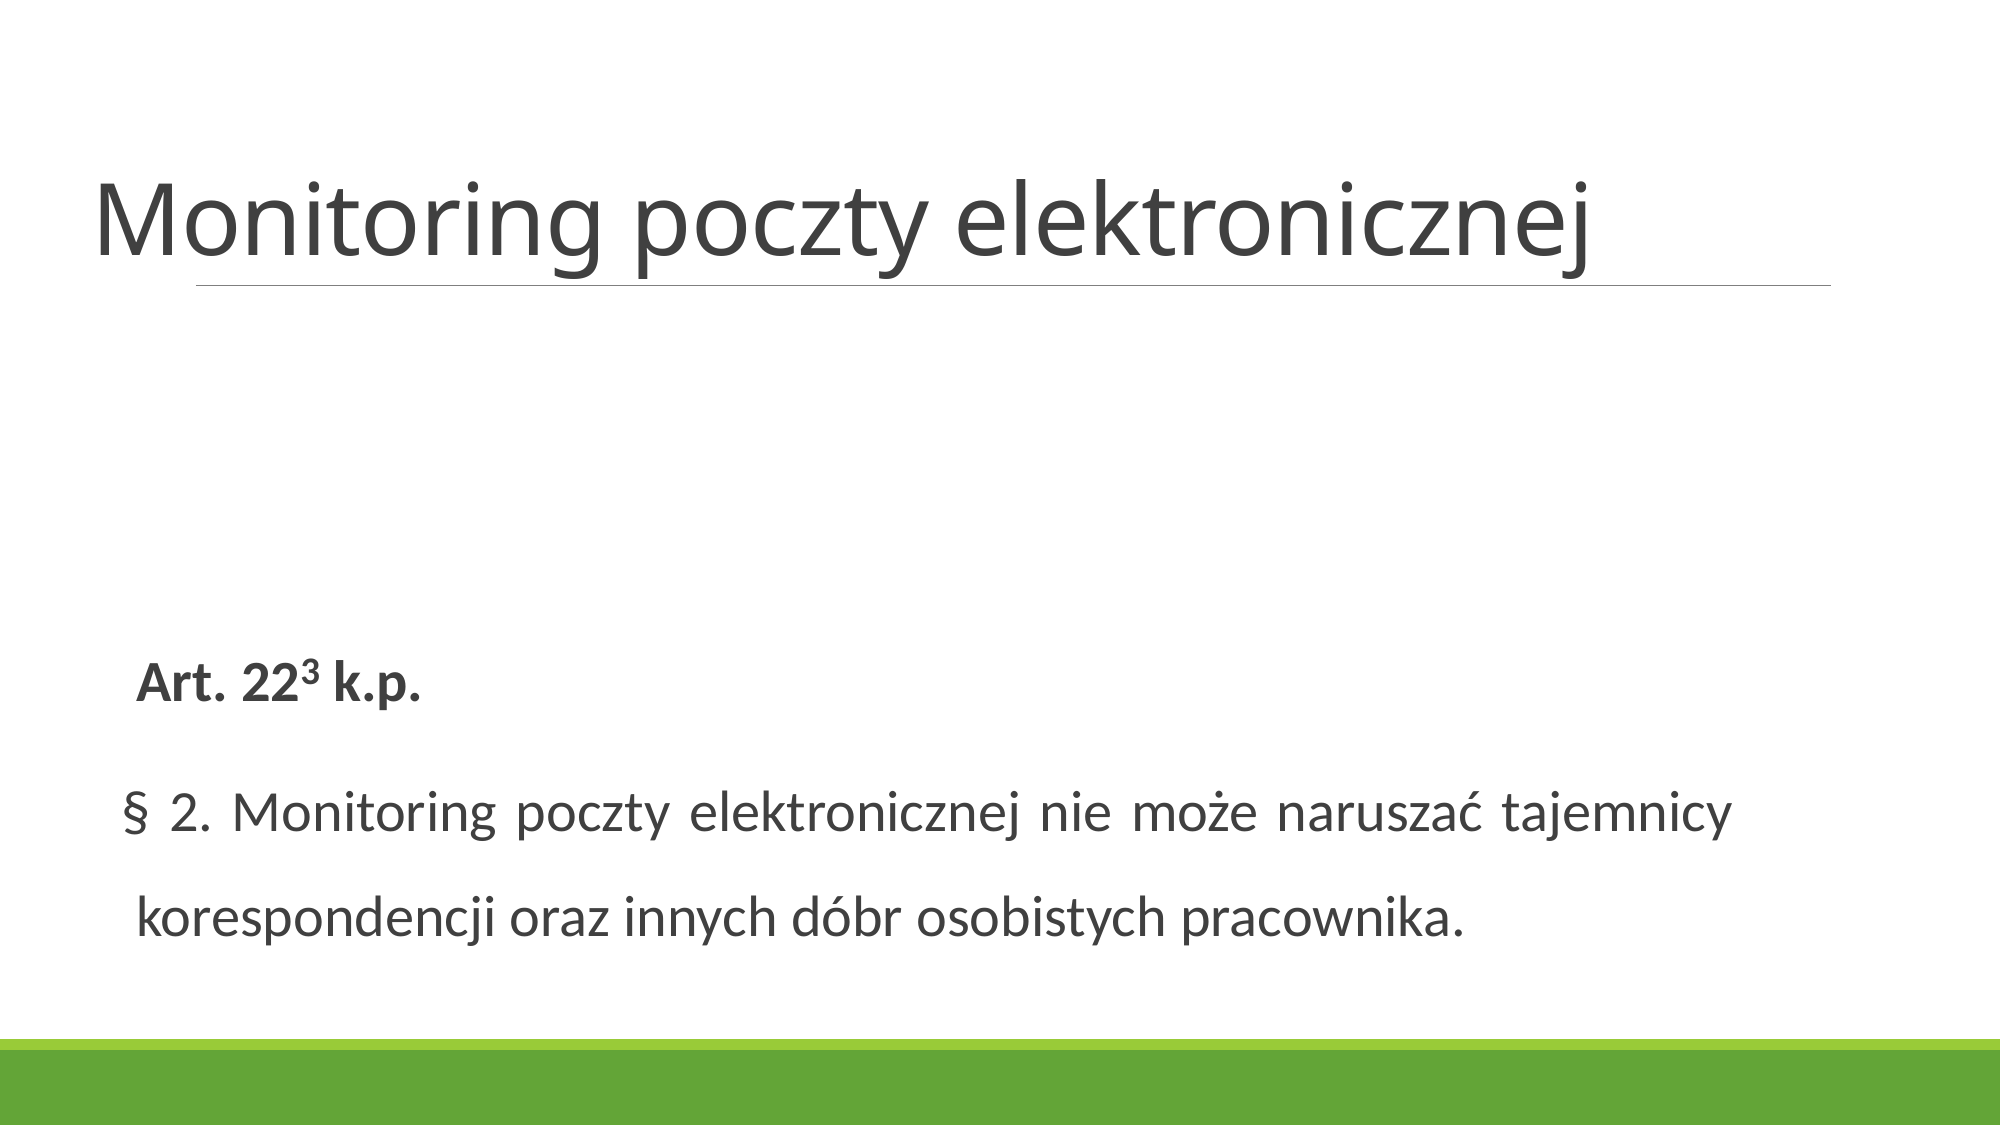

# Monitoring poczty elektronicznej
Art. 223 k.p.
§ 2. Monitoring poczty elektronicznej nie może naruszać tajemnicy korespondencji oraz innych dóbr osobistych pracownika.